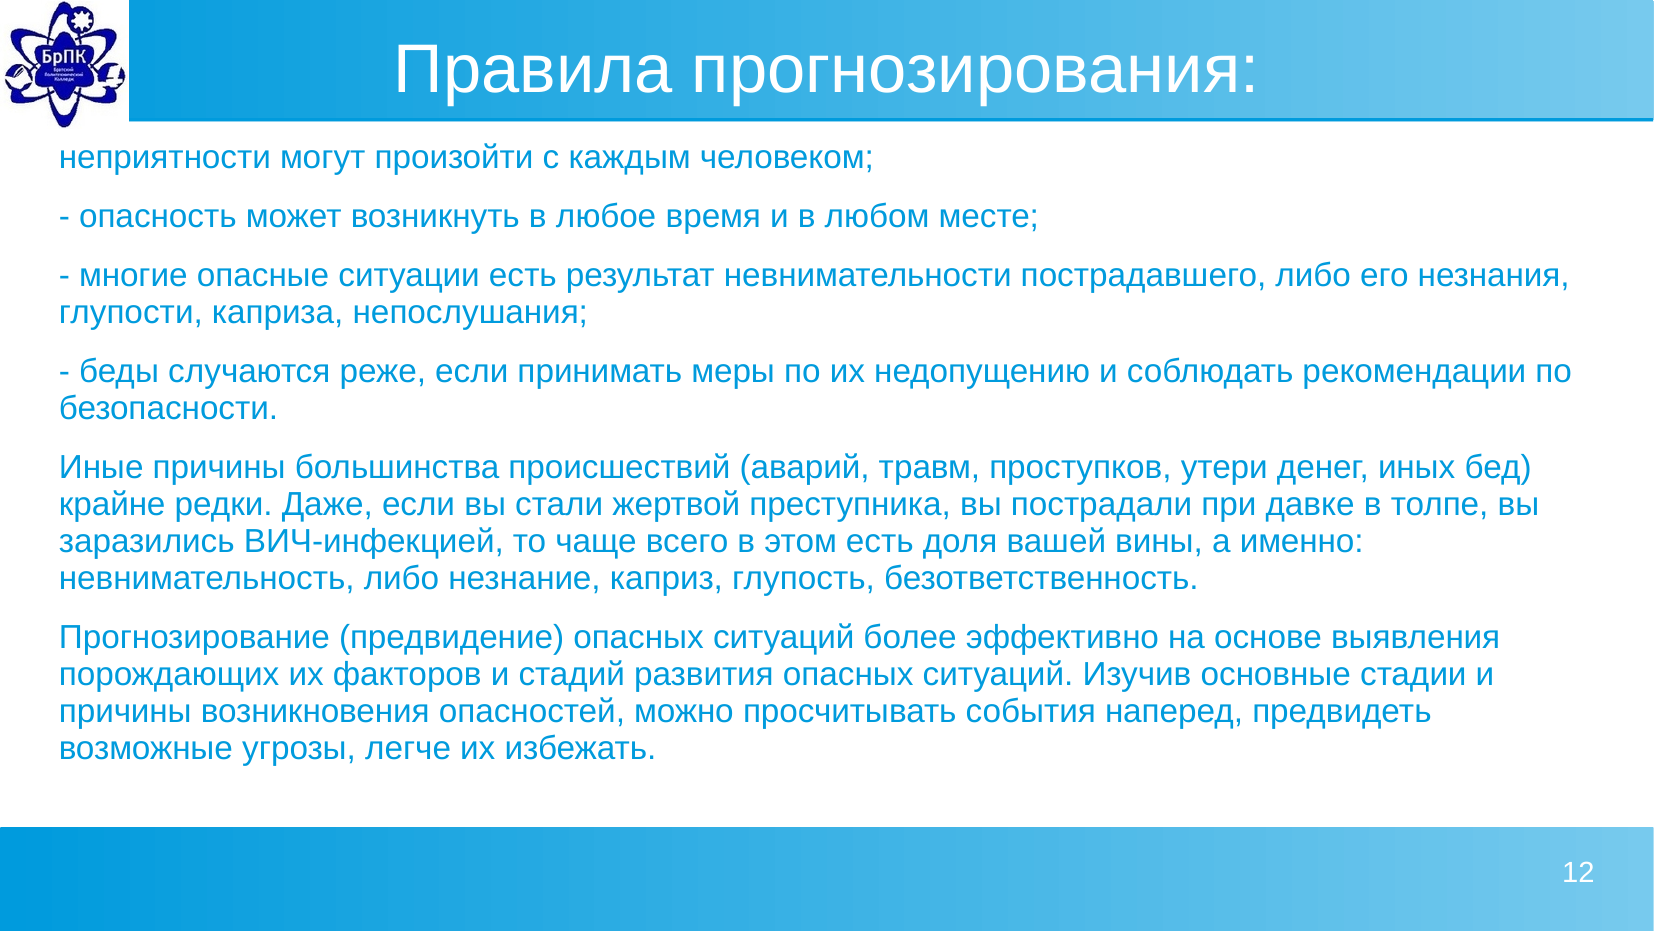

# Правила прогнозирования:
неприятности могут произойти с каждым человеком;
- опасность может возникнуть в любое время и в любом месте;
- многие опасные ситуации есть результат невнимательности пострадавшего, либо его незнания, глупости, каприза, непослушания;
- беды случаются реже, если принимать меры по их недопущению и соблюдать рекомендации по безопасности.
Иные причины большинства происшествий (аварий, травм, проступков, утери денег, иных бед) крайне редки. Даже, если вы стали жертвой преступника, вы пострадали при давке в толпе, вы заразились ВИЧ-инфекцией, то чаще всего в этом есть доля вашей вины, а именно: невнимательность, либо незнание, каприз, глупость, безответственность.
Прогнозирование (предвидение) опасных ситуаций более эффективно на основе выявления порождающих их факторов и стадий развития опасных ситуаций. Изучив основные стадии и причины возникновения опасностей, можно просчитывать события наперед, предвидеть возможные угрозы, легче их избежать.
12